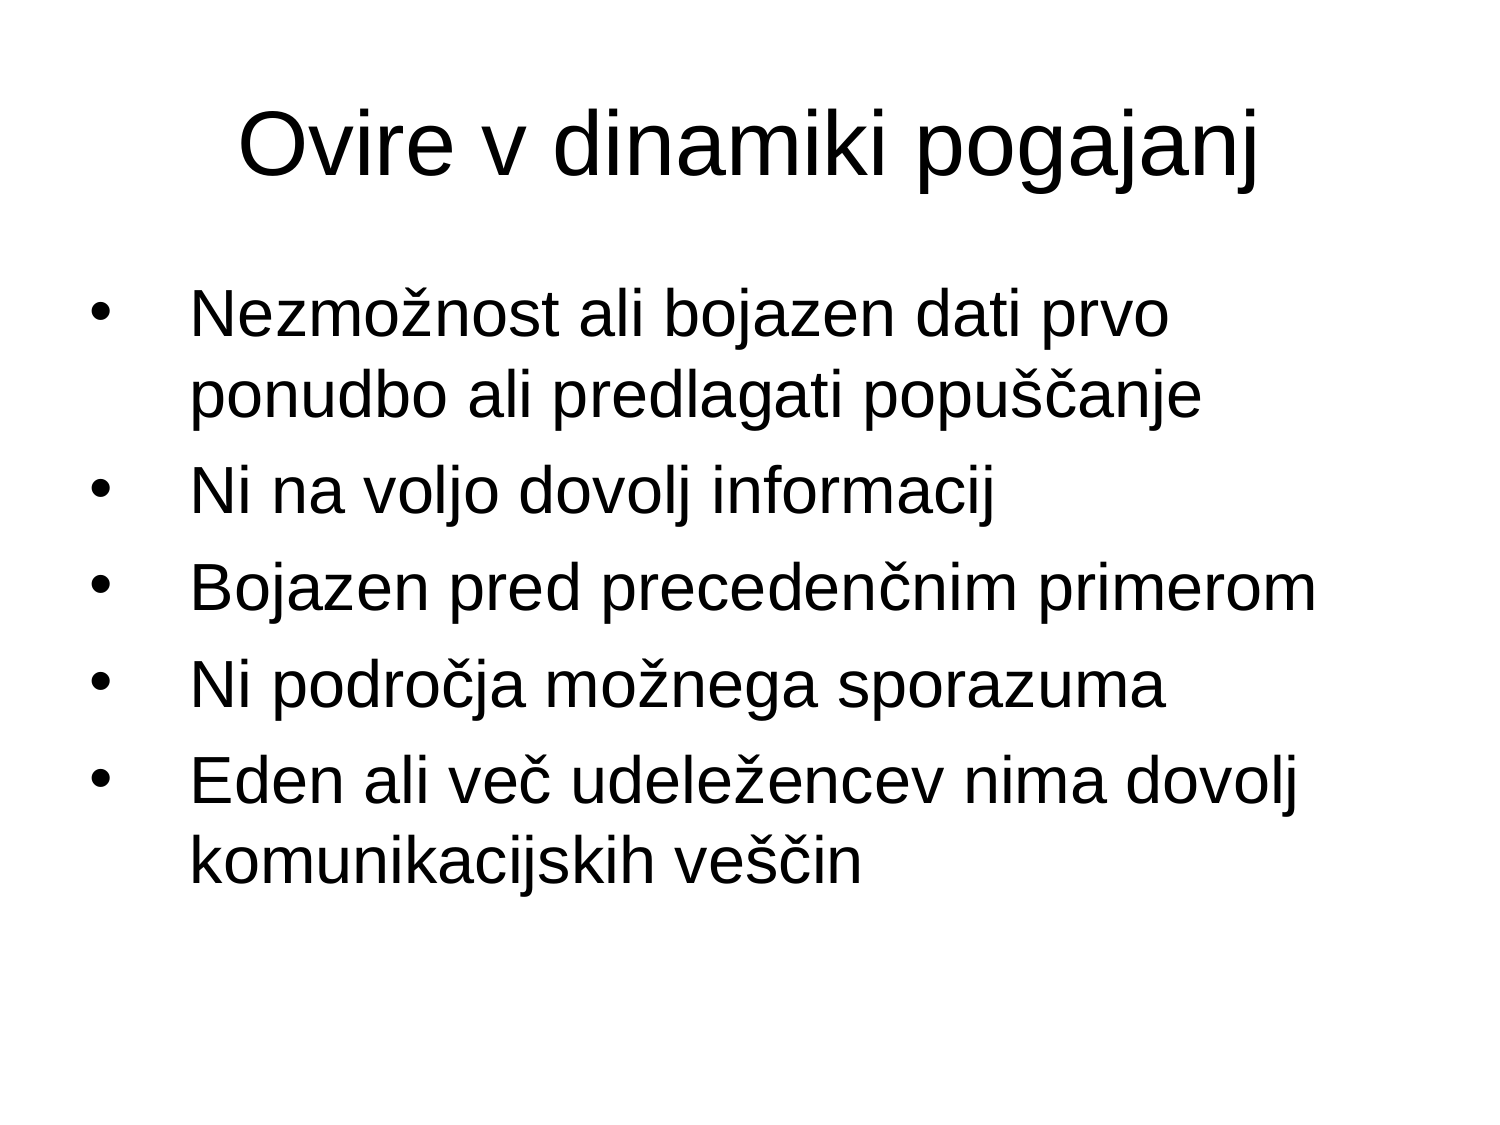

# Ovire v dinamiki pogajanj
Nezmožnost ali bojazen dati prvo ponudbo ali predlagati popuščanje
Ni na voljo dovolj informacij
Bojazen pred precedenčnim primerom
Ni področja možnega sporazuma
Eden ali več udeležencev nima dovolj komunikacijskih veščin